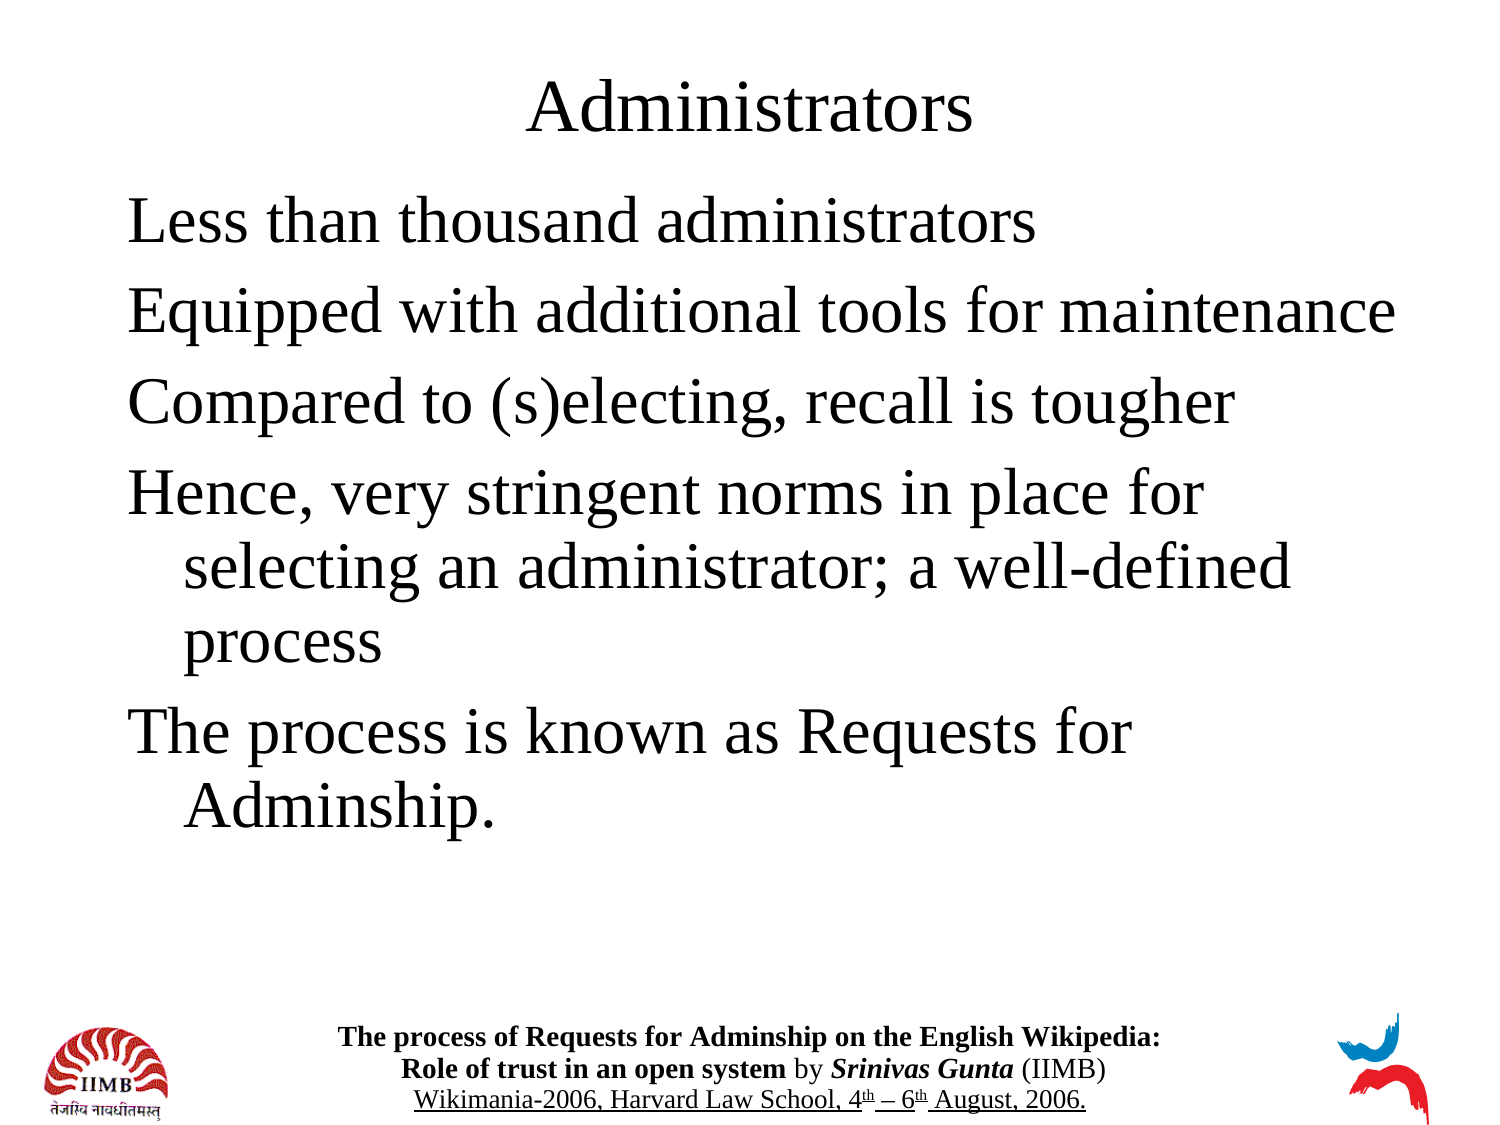

# Administrators
Less than thousand administrators
Equipped with additional tools for maintenance
Compared to (s)electing, recall is tougher
Hence, very stringent norms in place for selecting an administrator; a well-defined process
The process is known as Requests for Adminship.